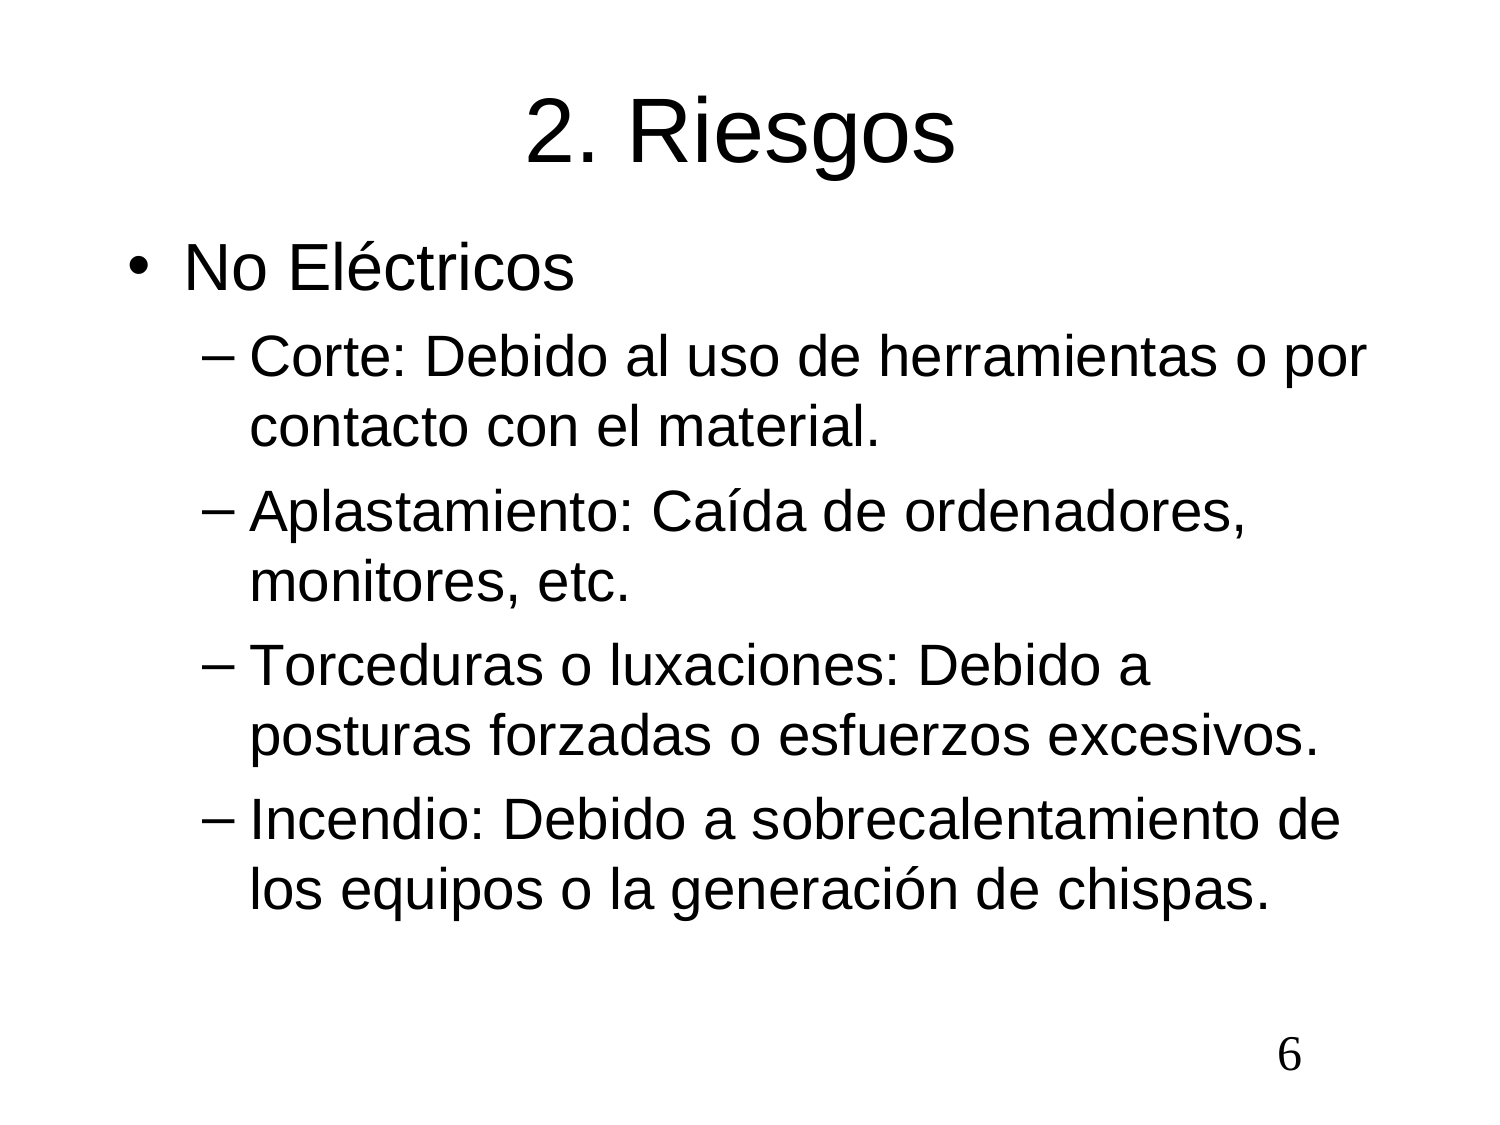

# 2. Riesgos
No Eléctricos
Corte: Debido al uso de herramientas o por contacto con el material.
Aplastamiento: Caída de ordenadores, monitores, etc.
Torceduras o luxaciones: Debido a posturas forzadas o esfuerzos excesivos.
Incendio: Debido a sobrecalentamiento de los equipos o la generación de chispas.
6